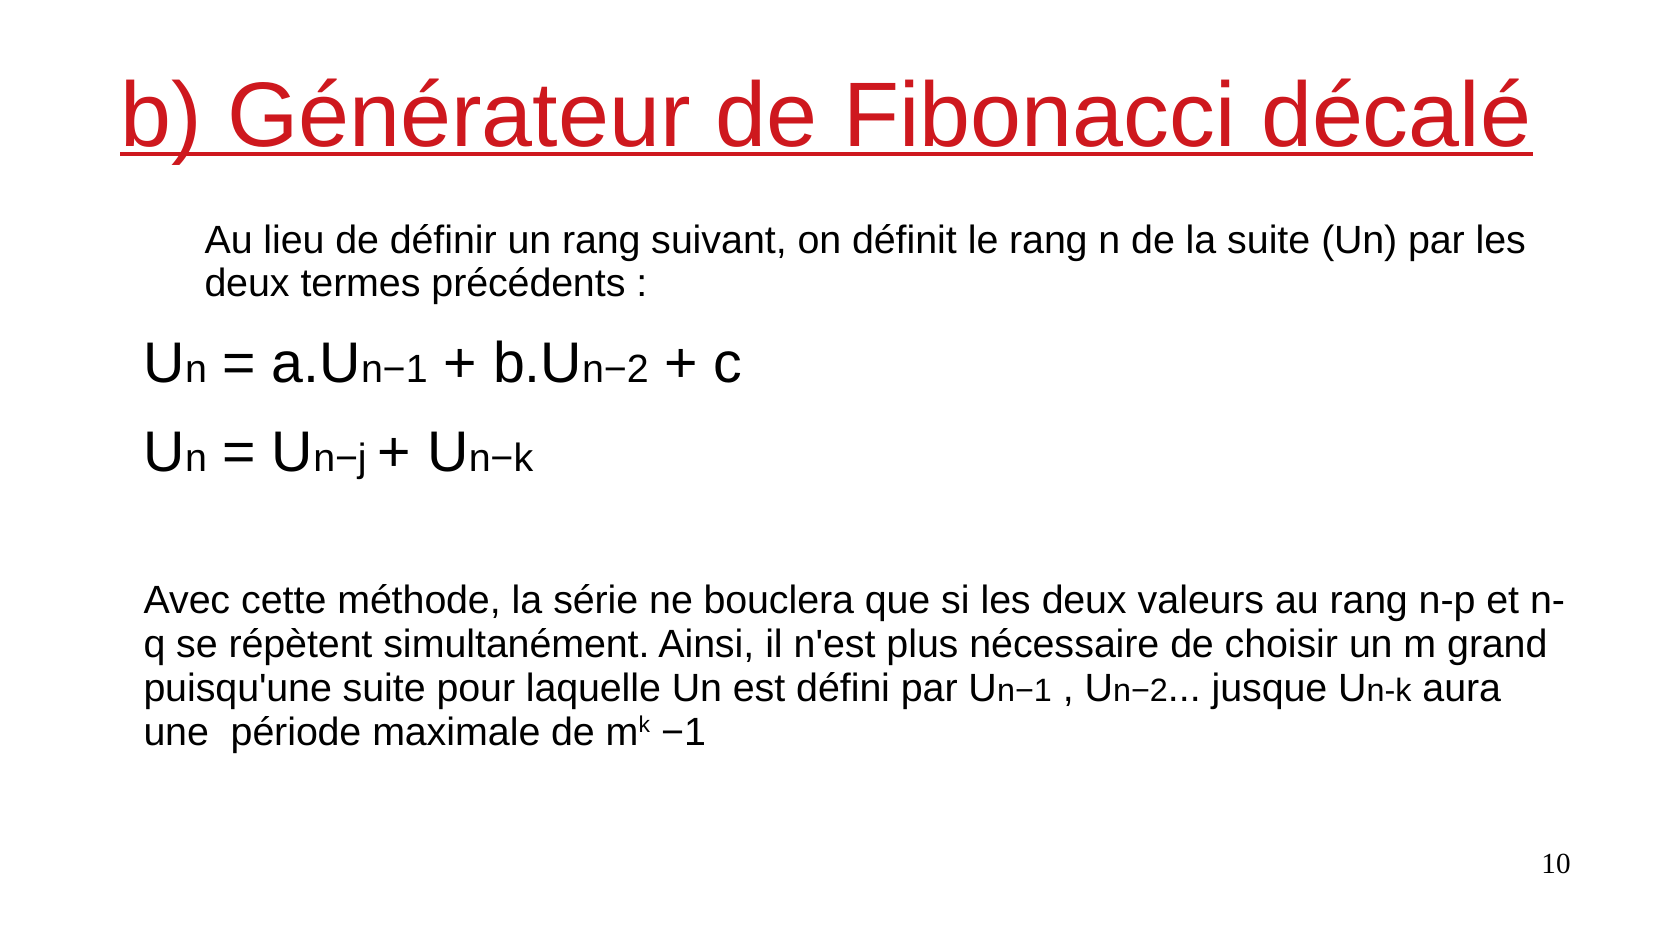

# b) Générateur de Fibonacci décalé
Au lieu de définir un rang suivant, on définit le rang n de la suite (Un) par les deux termes précédents :
Un = a.Un−1 + b.Un−2 + c
Un = Un−j + Un−k
Avec cette méthode, la série ne bouclera que si les deux valeurs au rang n-p et n-q se répètent simultanément. Ainsi, il n'est plus nécessaire de choisir un m grand puisqu'une suite pour laquelle Un est défini par Un−1 , Un−2... jusque Un-k aura une période maximale de mk −1
10